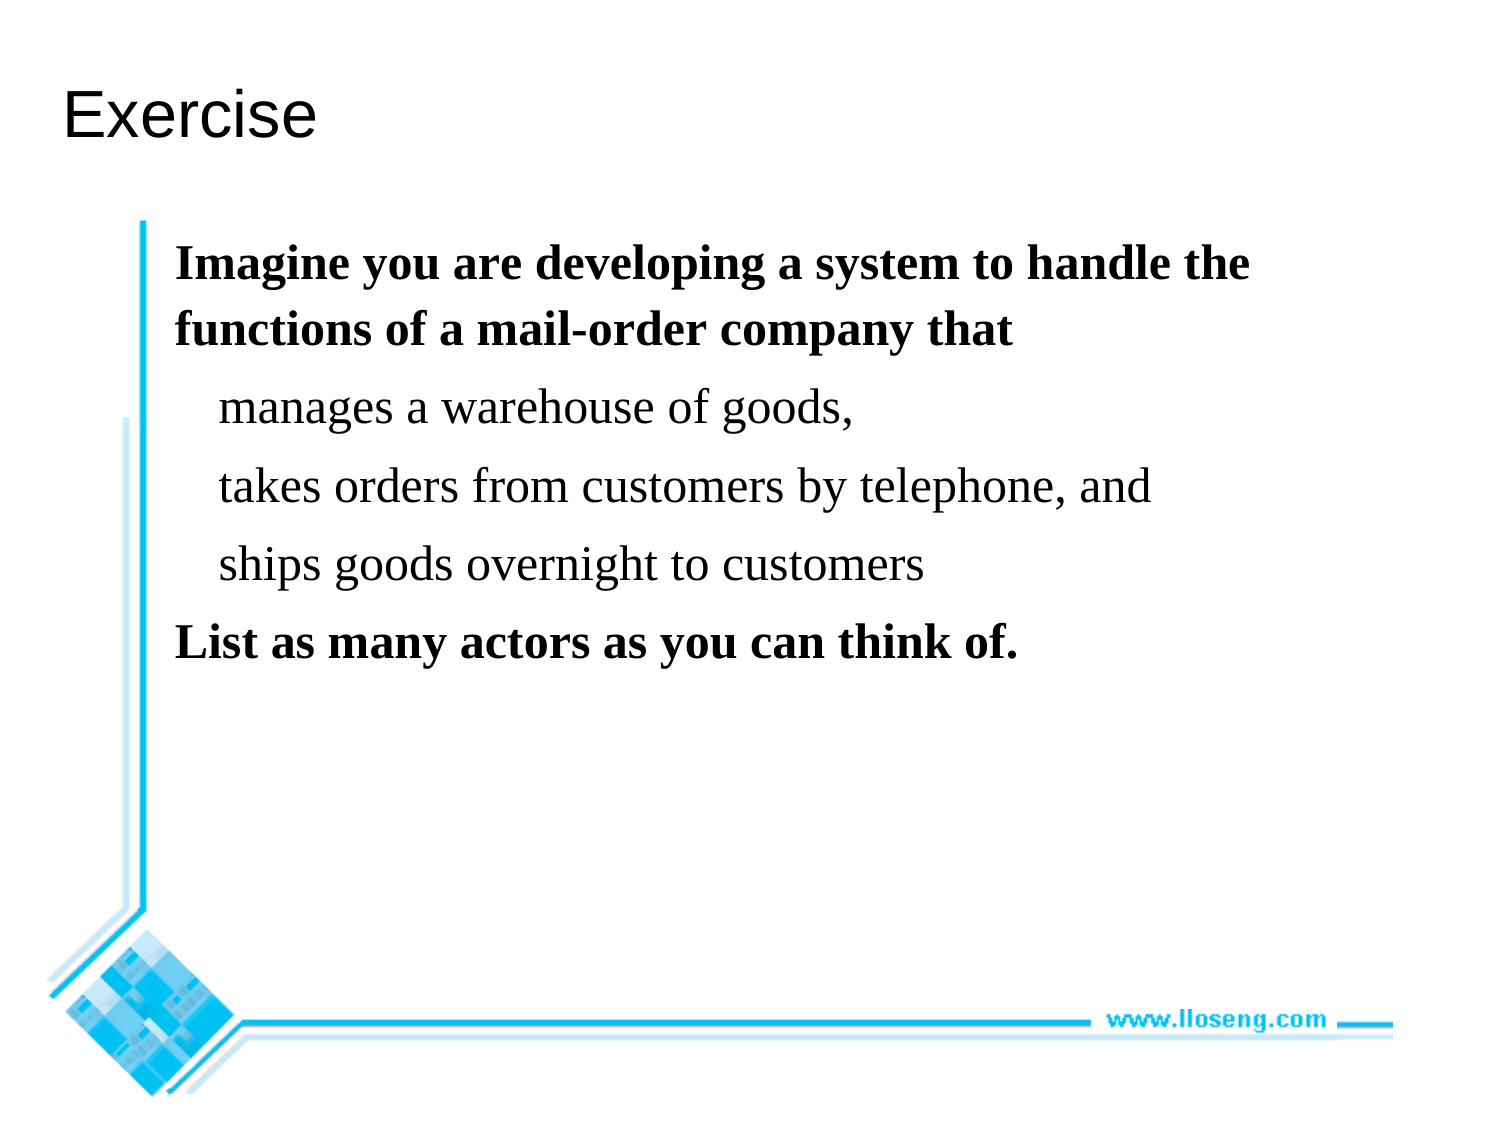

# Exercise
Imagine you are developing a system to handle the functions of a mail-order company that
 manages a warehouse of goods,
 takes orders from customers by telephone, and
 ships goods overnight to customers
List as many actors as you can think of.